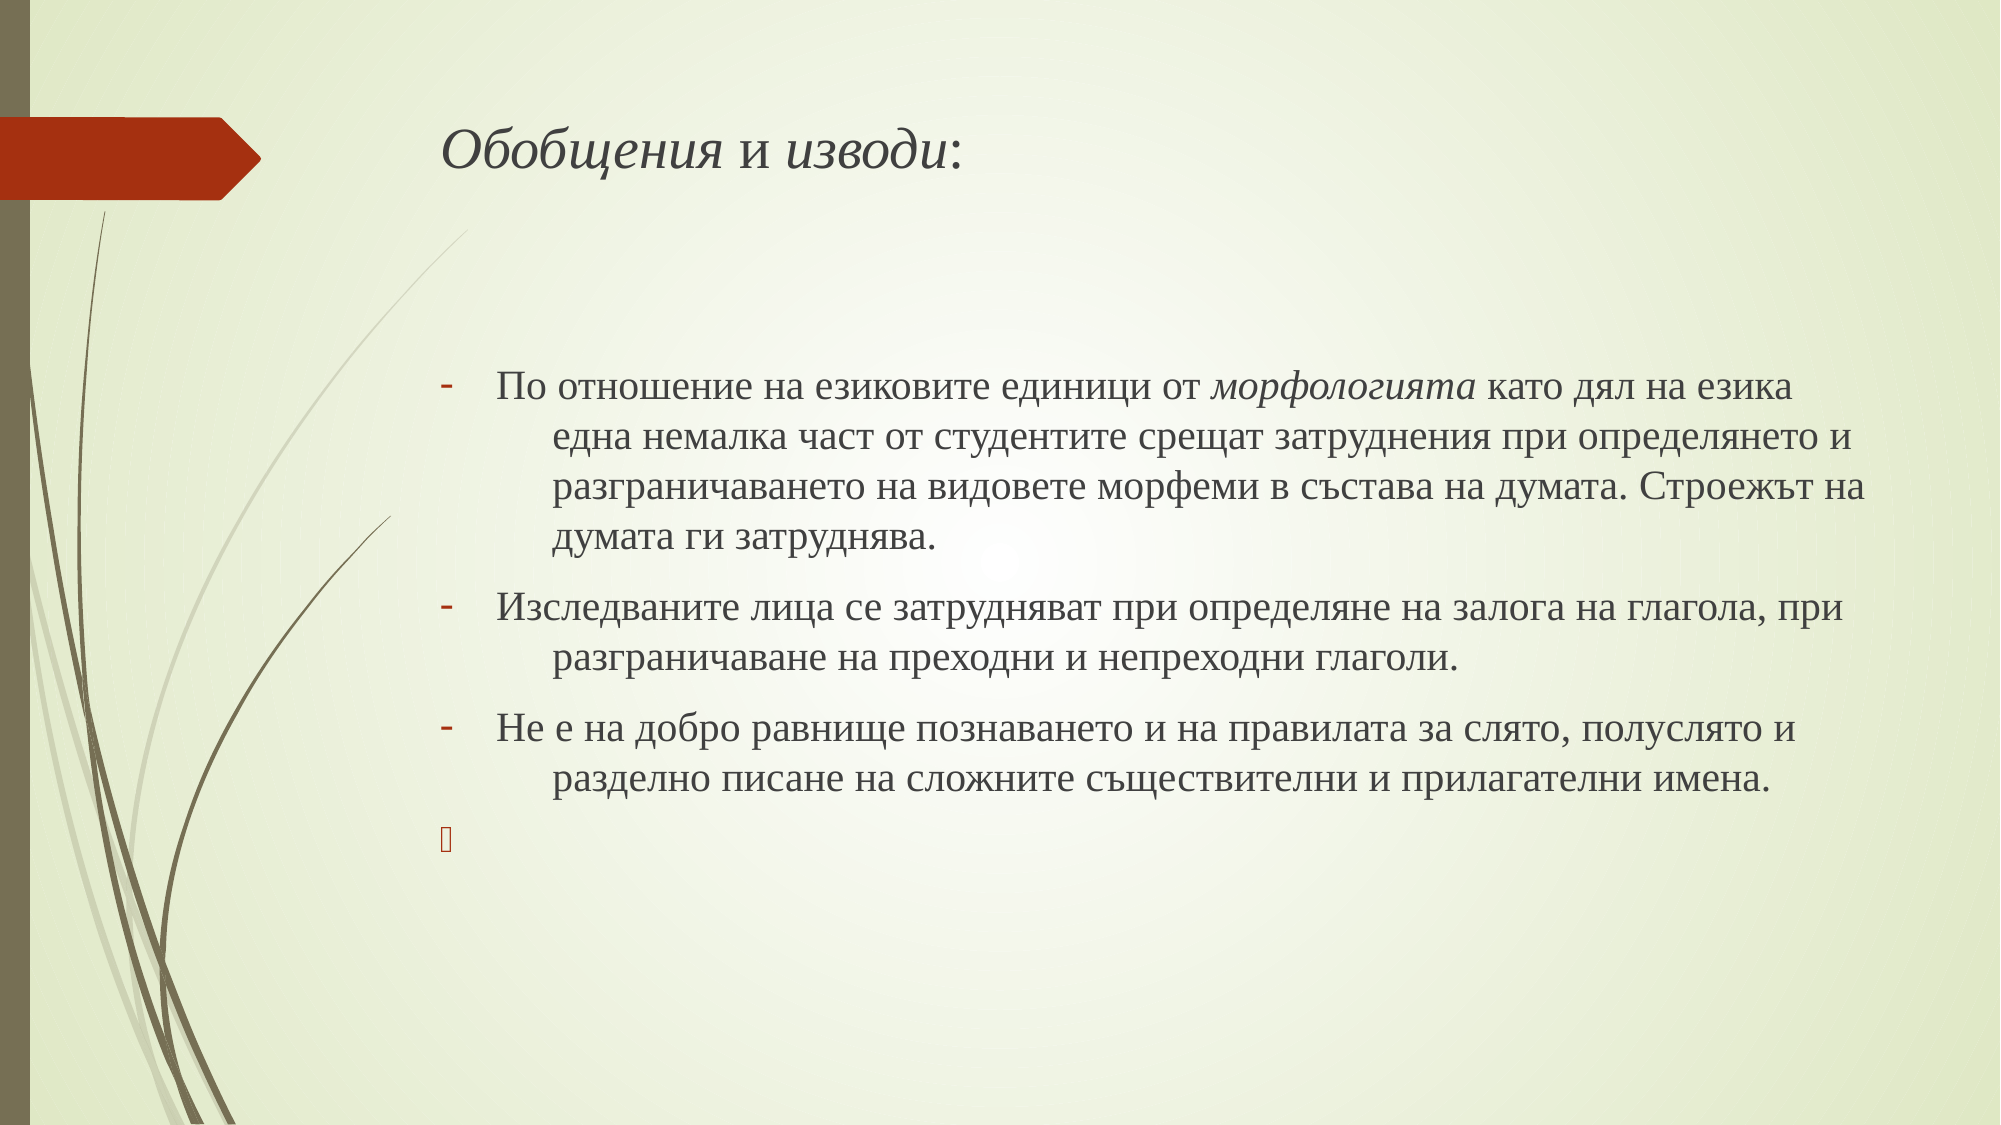

# Обобщения и изводи:
По отношение на езиковите единици от морфологията като дял на езика една немалка част от студентите срещат затруднения при определянето и разграничаването на видовете морфеми в състава на думата. Строежът на думата ги затруднява.
Изследваните лица се затрудняват при определяне на залога на глагола, при разграничаване на преходни и непреходни глаголи.
Не е на добро равнище познаването и на правилата за слято, полуслято и разделно писане на сложните съществителни и прилагателни имена.